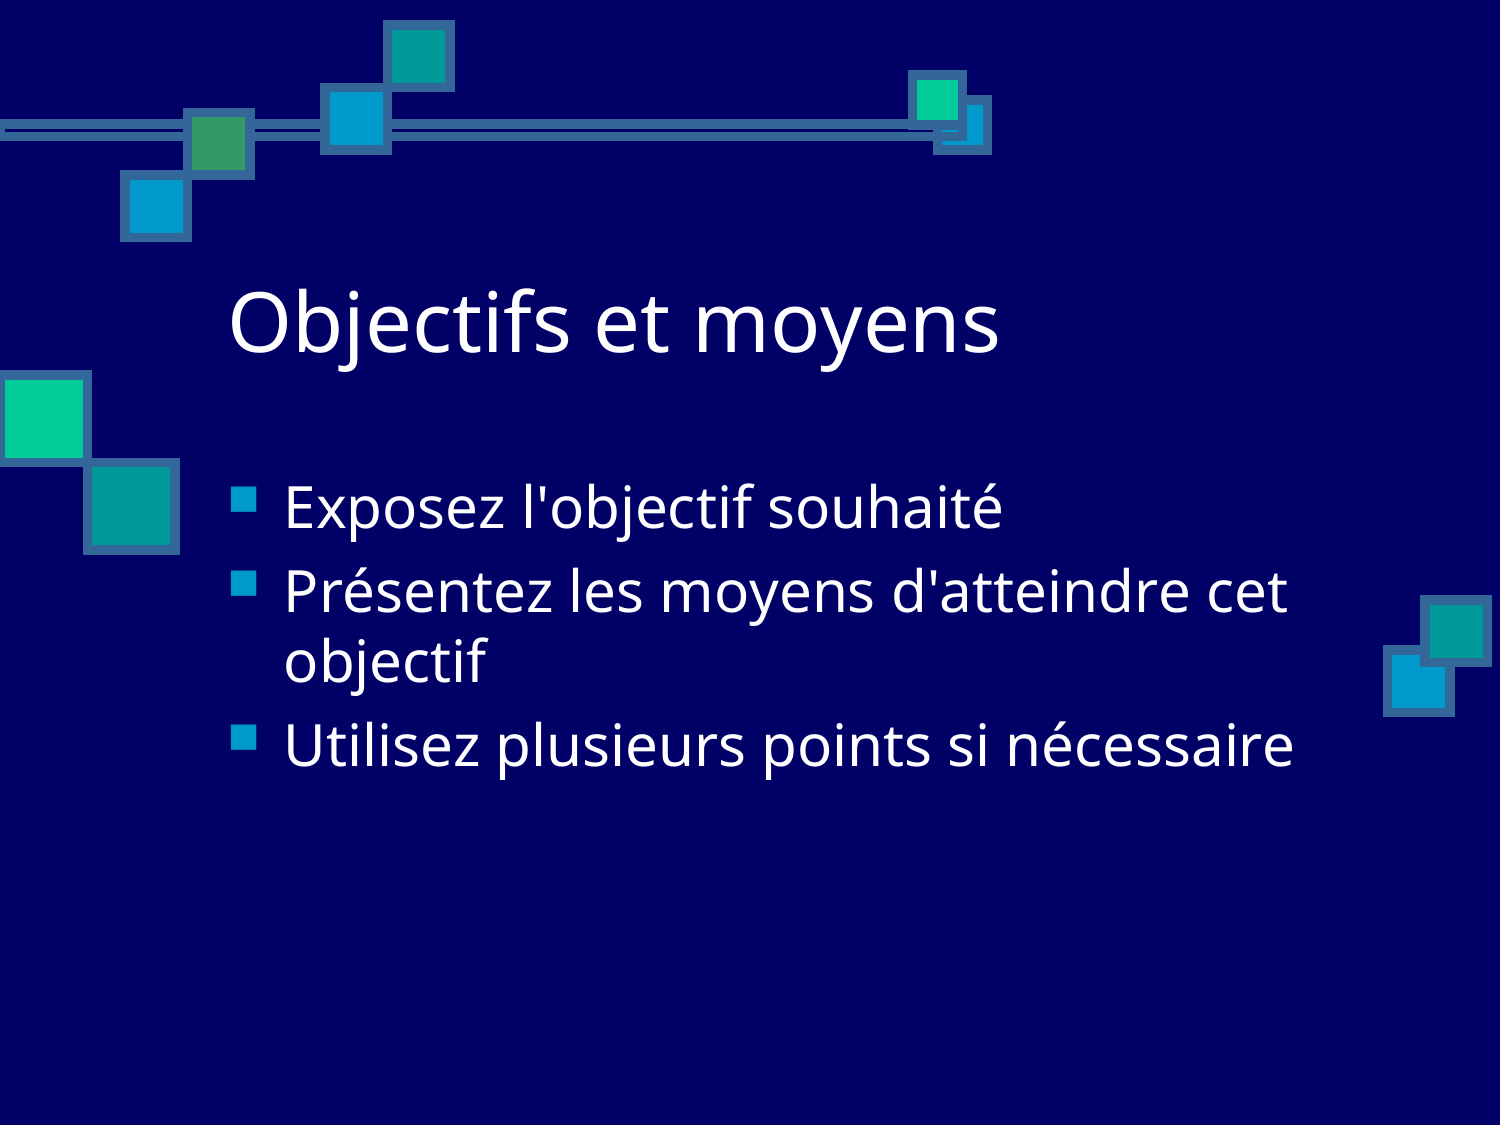

# Objectifs et moyens
Exposez l'objectif souhaité
Présentez les moyens d'atteindre cet objectif
Utilisez plusieurs points si nécessaire